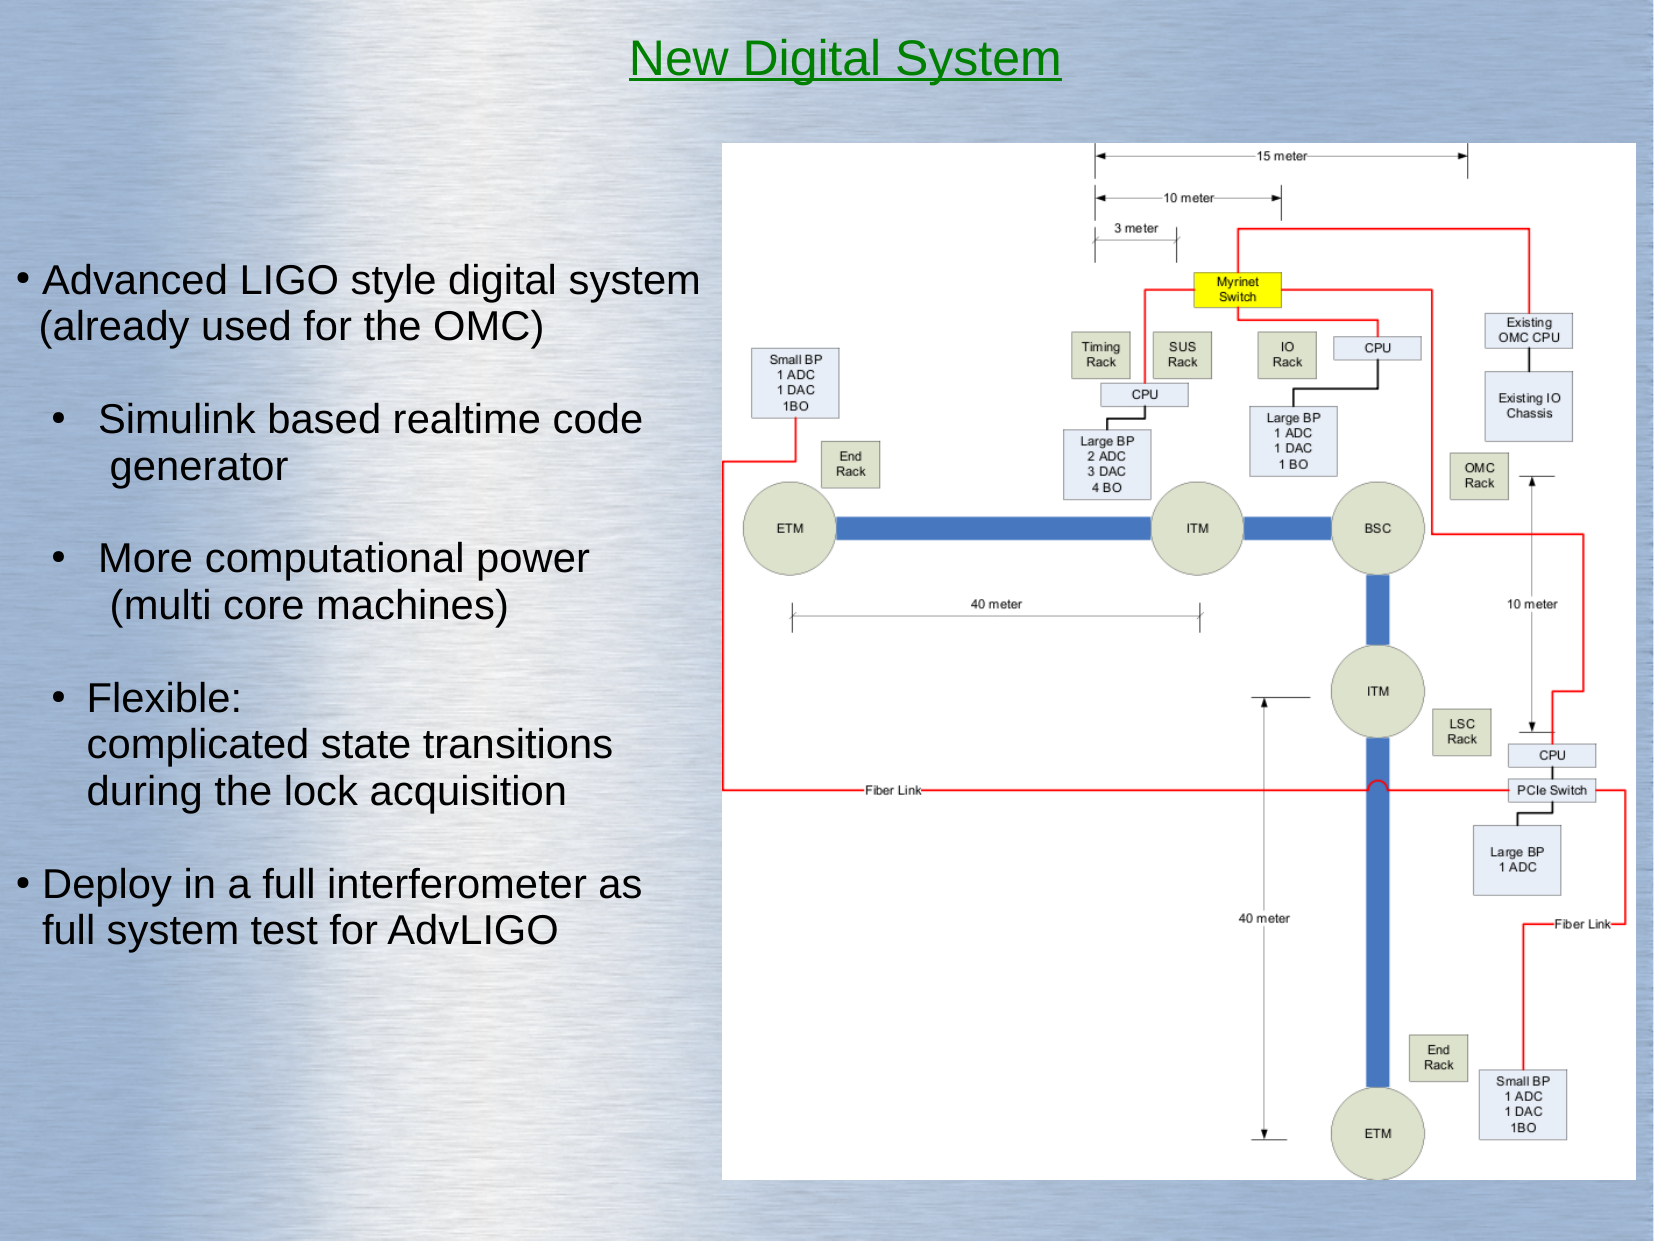

New Digital System
 Advanced LIGO style digital system
 (already used for the OMC)
 Simulink based realtime code
 generator
 More computational power
 (multi core machines)
Flexible:
complicated state transitions
during the lock acquisition
 Deploy in a full interferometer as
 full system test for AdvLIGO